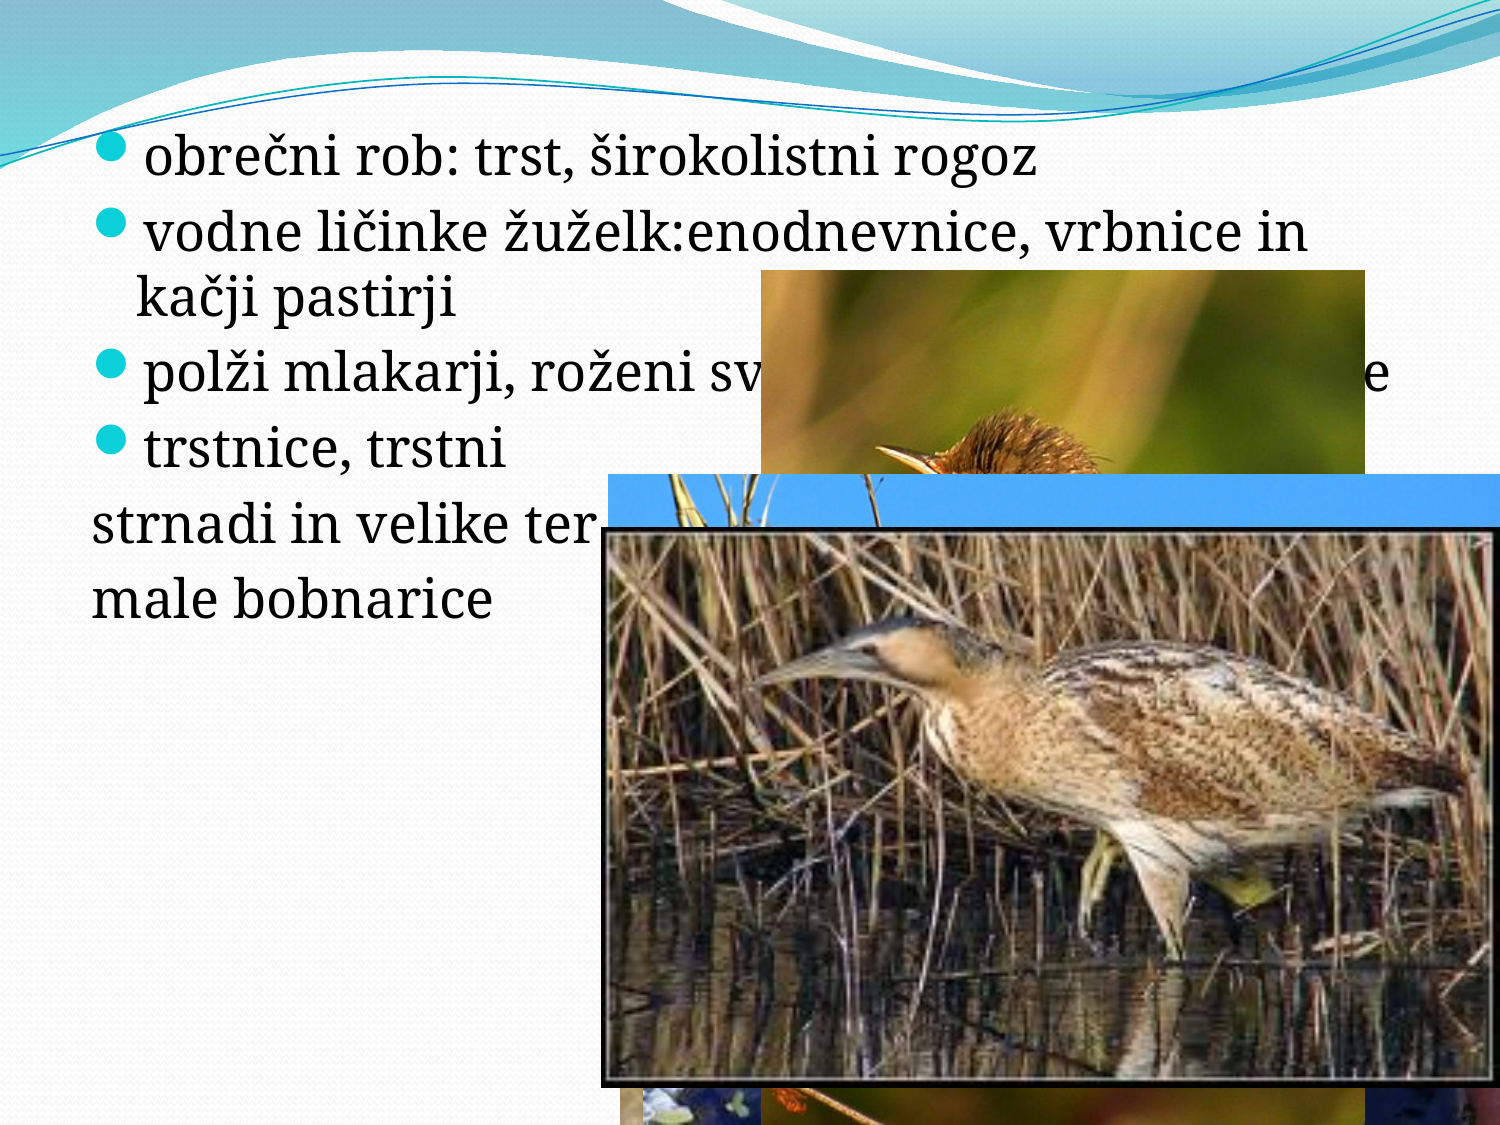

# obrečni rob: trst, širokolistni rogoz
vodne ličinke žuželk:enodnevnice, vrbnice in kačji pastirji
polži mlakarji, roženi svitki in školjke brezzobke
trstnice, trstni
strnadi in velike ter
male bobnarice